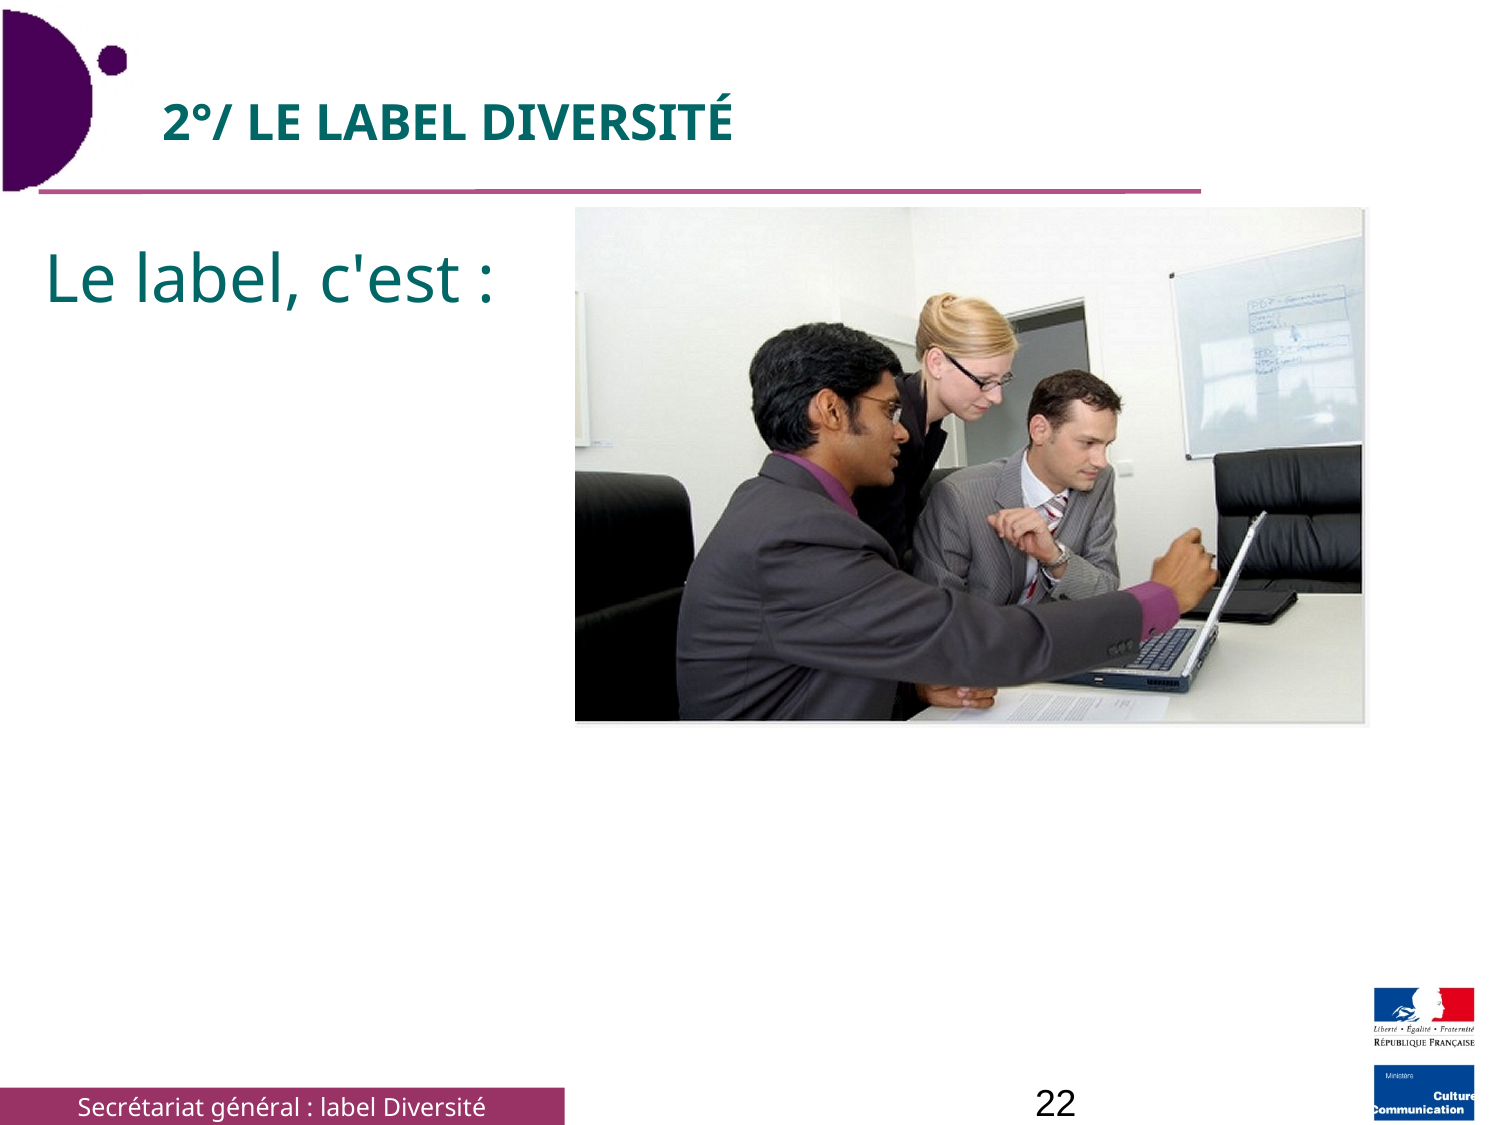

2°/ LE LABEL DIVERSITÉ
Le label, c'est :